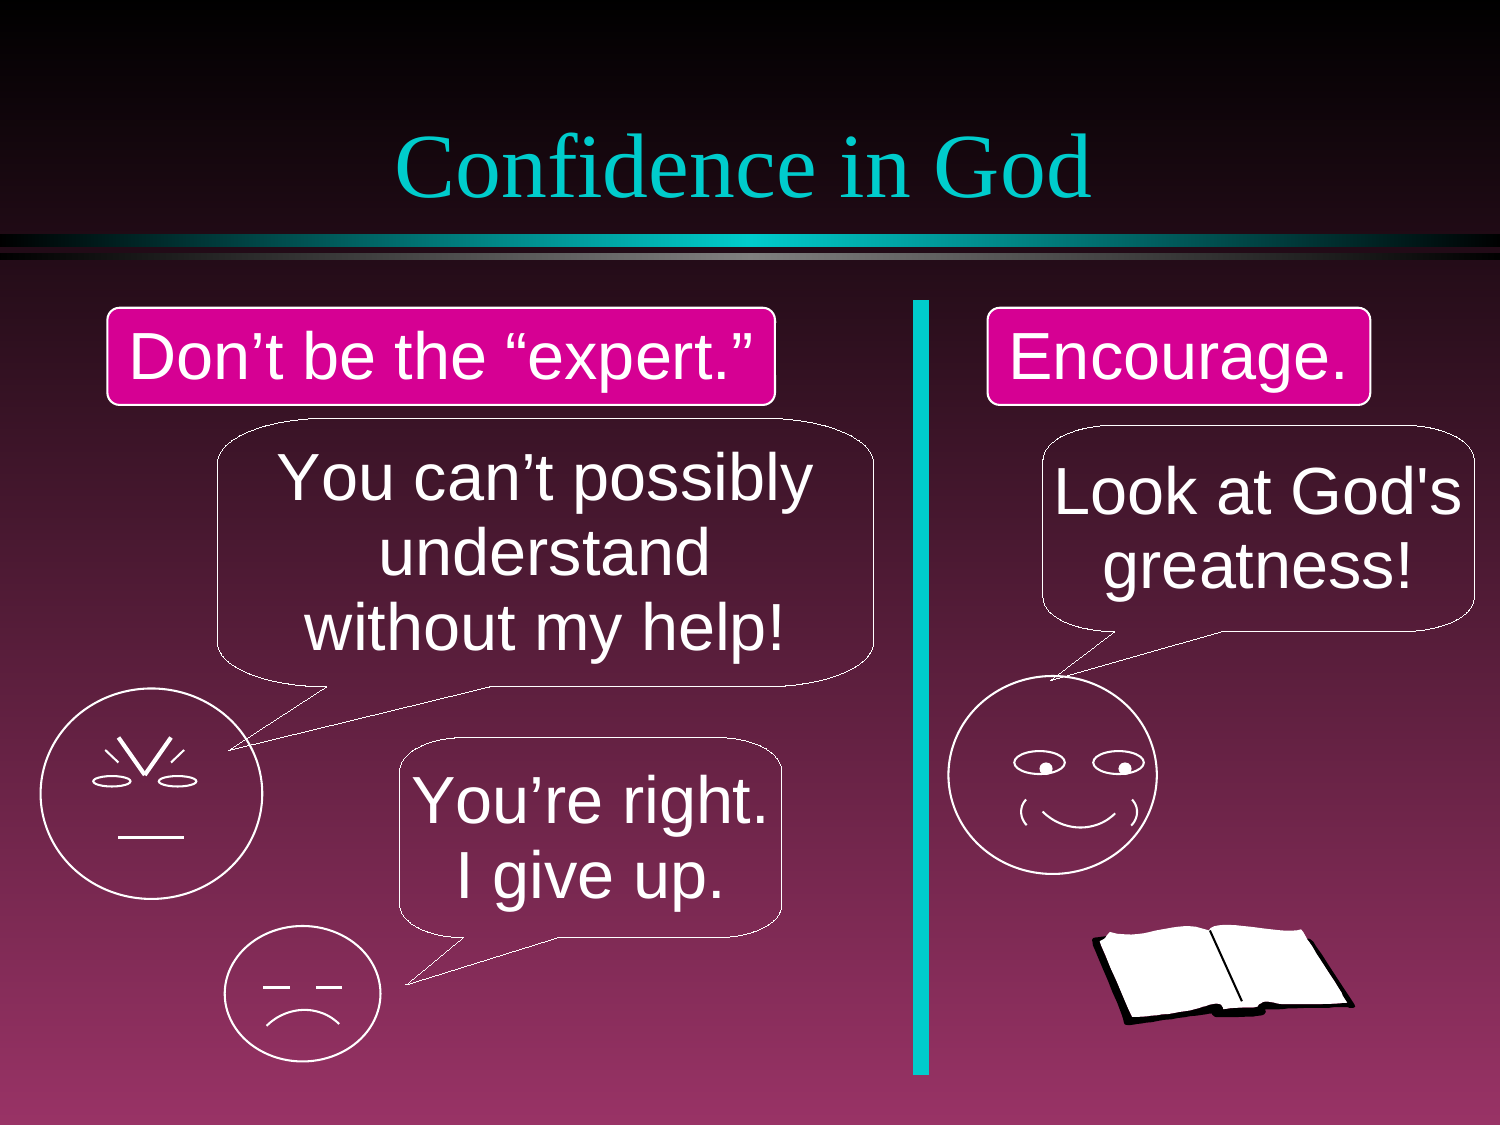

# Confidence in God
Don’t be the “expert.”
Encourage.
Look at God's
greatness!
You can’t possibly
understand
without my help!
You’re right.
I give up.